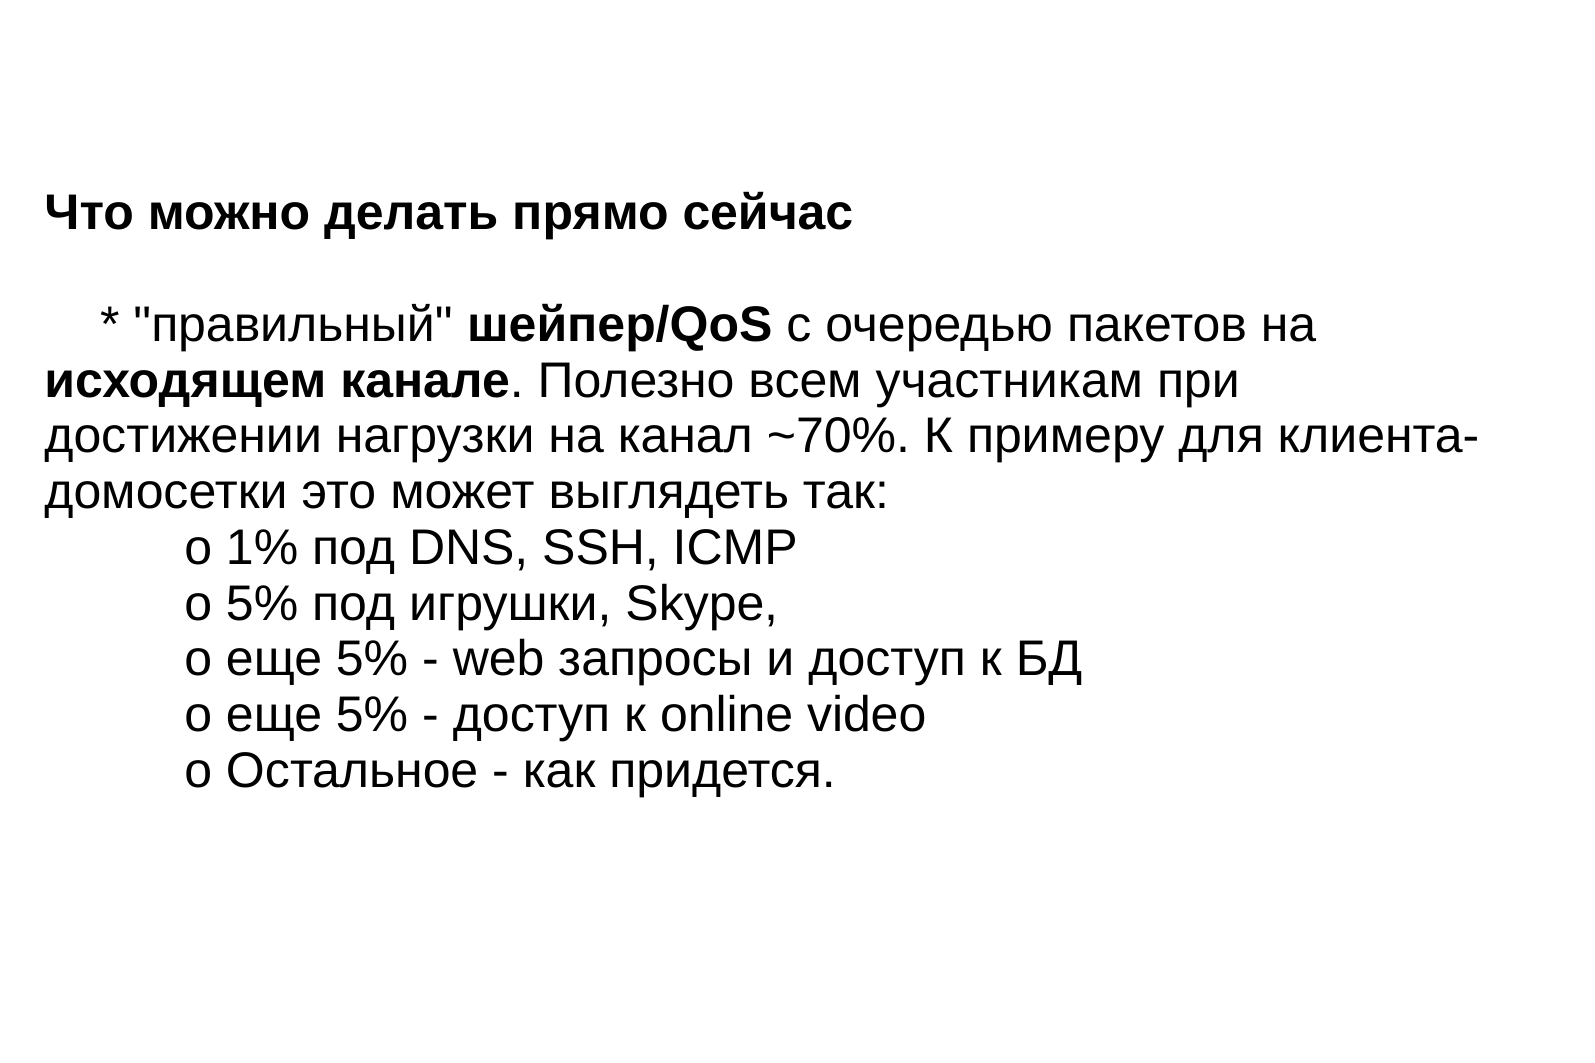

Что можно делать прямо сейчас
 * "правильный" шейпер/QoS с очередью пакетов на исходящем канале. Полезно всем участникам при достижении нагрузки на канал ~70%. К примеру для клиента-домосетки это может выглядеть так:
 o 1% под DNS, SSH, ICMP
 o 5% под игрушки, Skype,
 o еще 5% - web запросы и доступ к БД
 o еще 5% - доступ к online video
 o Остальное - как придется.